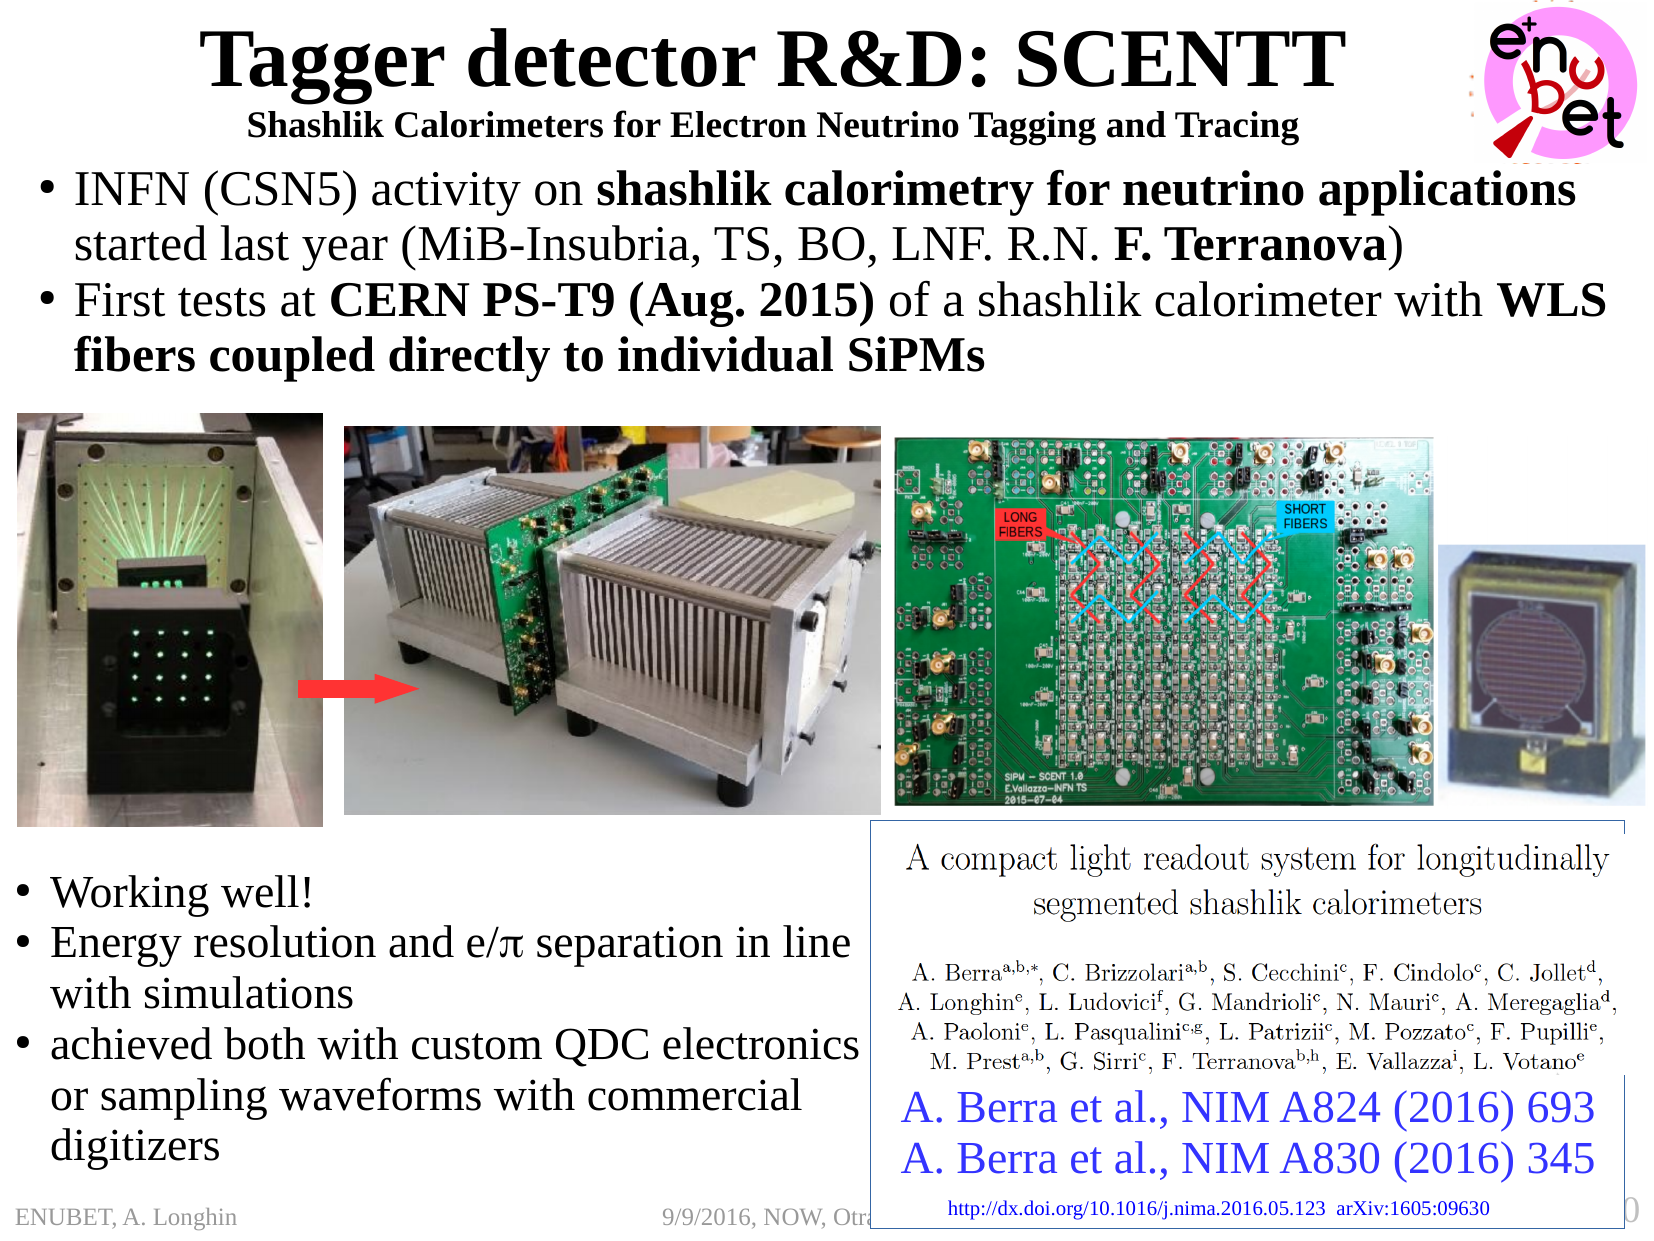

Tagger detector R&D: SCENTT
Shashlik Calorimeters for Electron Neutrino Tagging and Tracing
INFN (CSN5) activity on shashlik calorimetry for neutrino applications started last year (MiB-Insubria, TS, BO, LNF. R.N. F. Terranova)
First tests at CERN PS-T9 (Aug. 2015) of a shashlik calorimeter with WLS fibers coupled directly to individual SiPMs
Working well!
Energy resolution and e/p separation in line with simulations
achieved both with custom QDC electronics or sampling waveforms with commercial digitizers
A. Berra et al., NIM A824 (2016) 693
A. Berra et al., NIM A830 (2016) 345
http://dx.doi.org/10.1016/j.nima.2016.05.123 arXiv:1605:09630